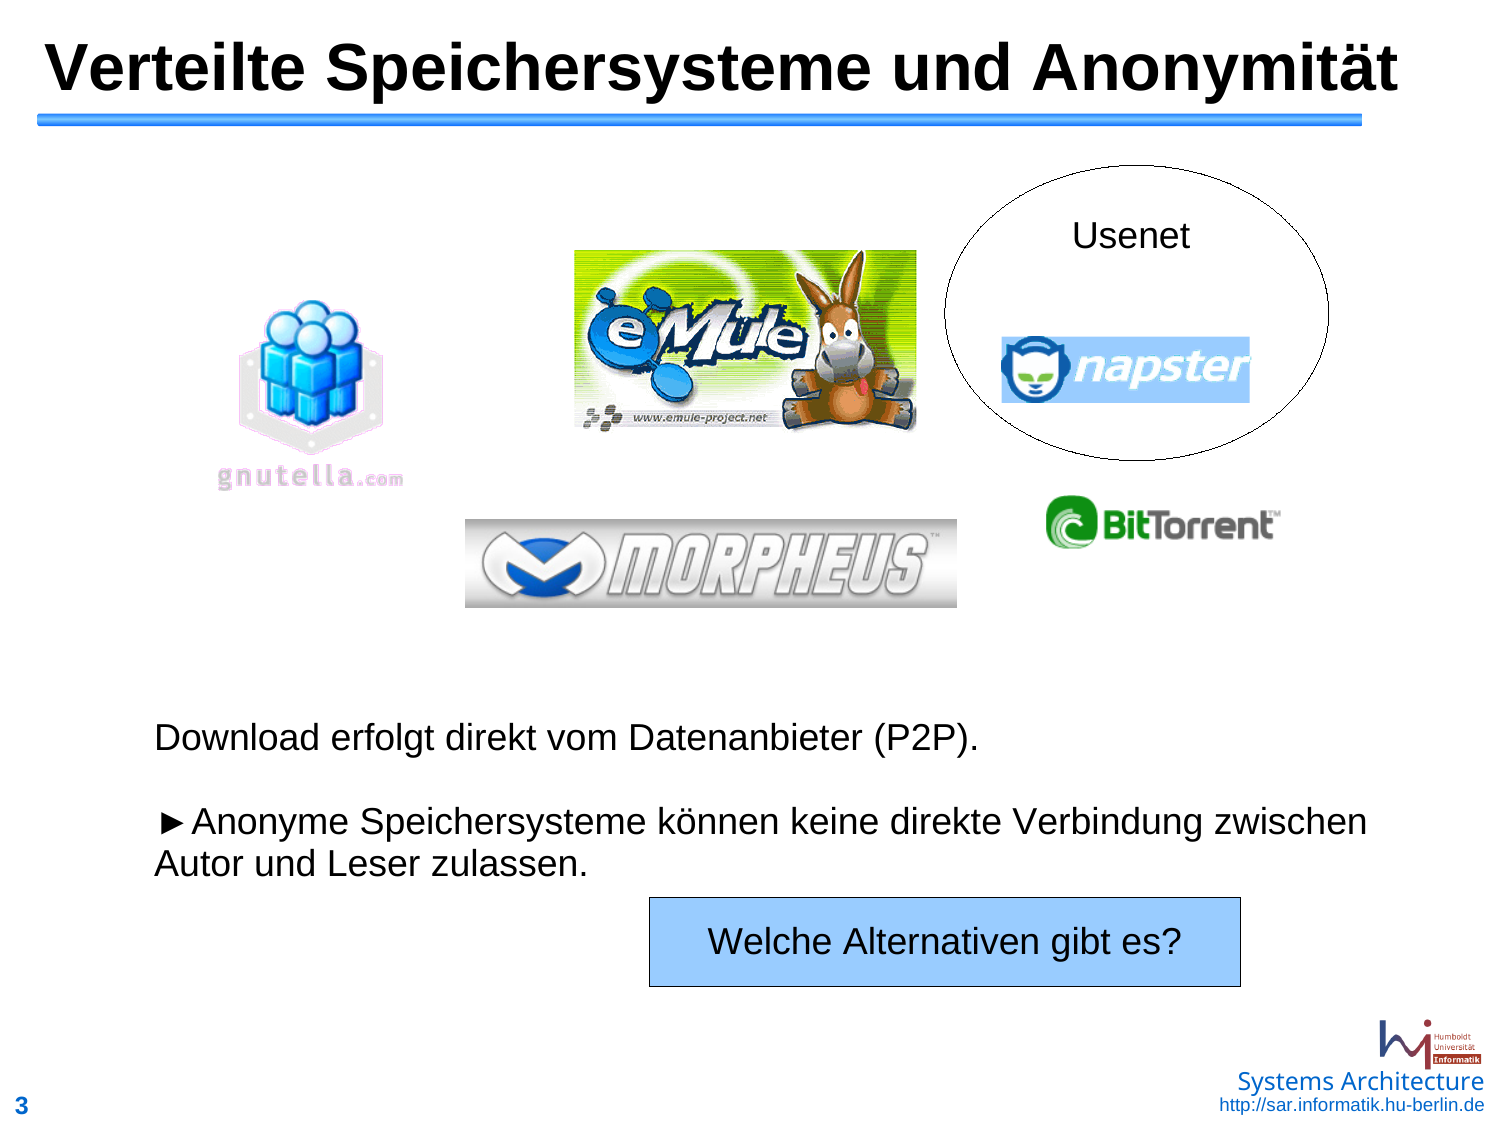

# Verteilte Speichersysteme und Anonymität
Usenet
Download erfolgt direkt vom Datenanbieter (P2P).
►Anonyme Speichersysteme können keine direkte Verbindung zwischen
Autor und Leser zulassen.
P2
Welche Alternativen gibt es?